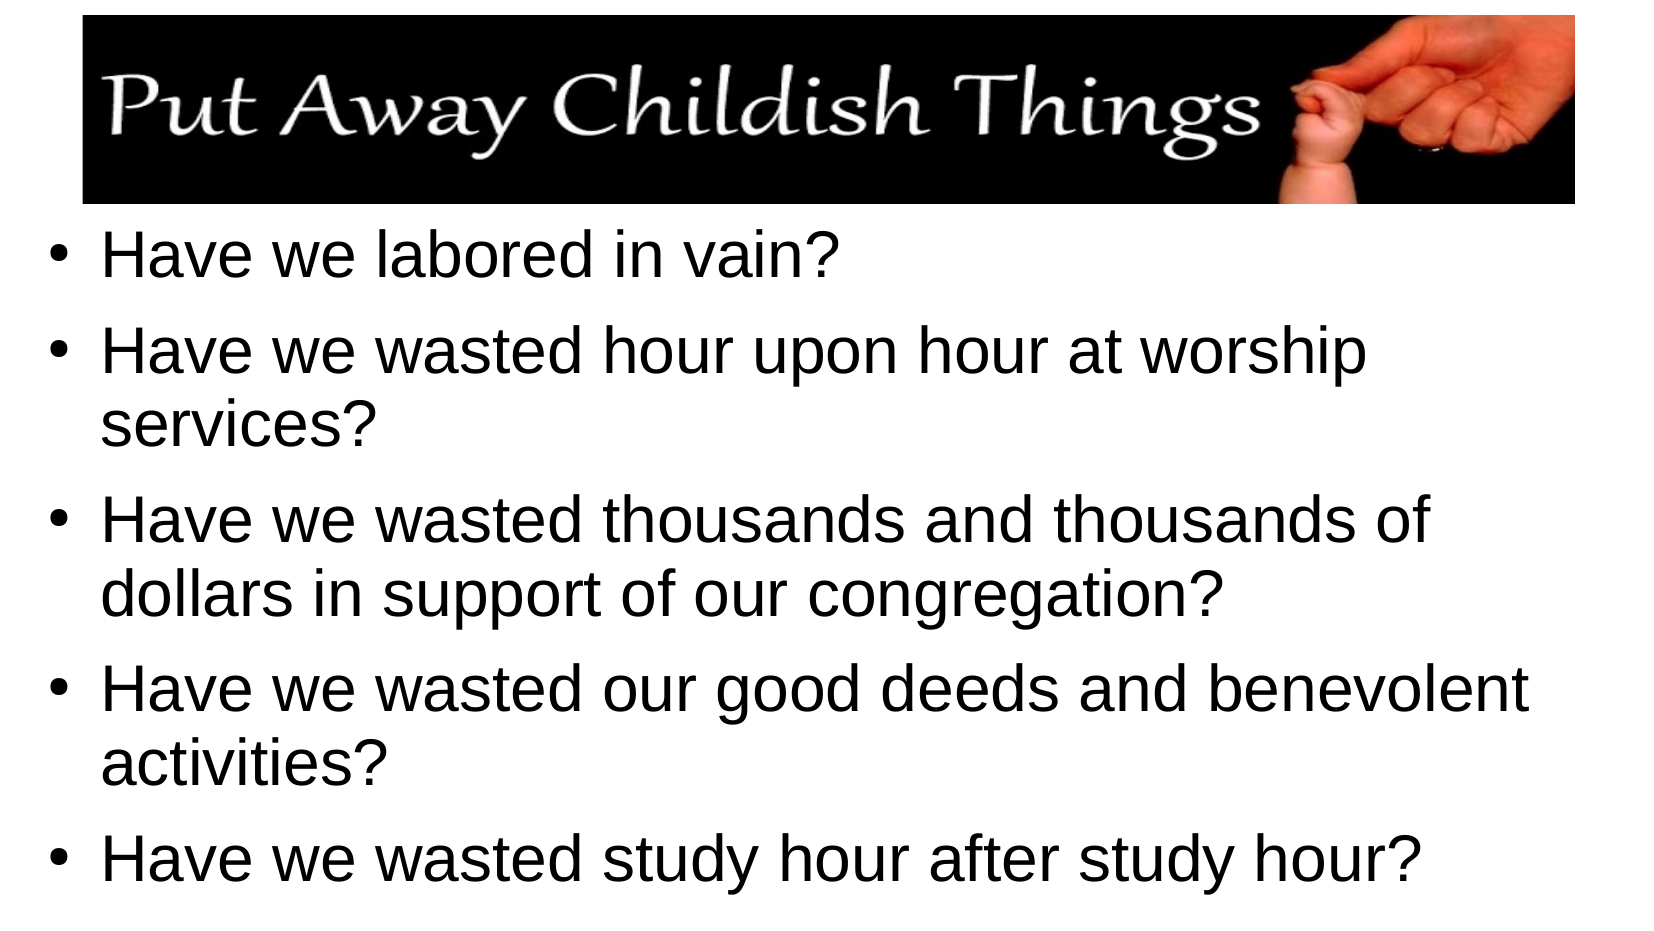

#
Have we labored in vain?
Have we wasted hour upon hour at worship services?
Have we wasted thousands and thousands of dollars in support of our congregation?
Have we wasted our good deeds and benevolent activities?
Have we wasted study hour after study hour?